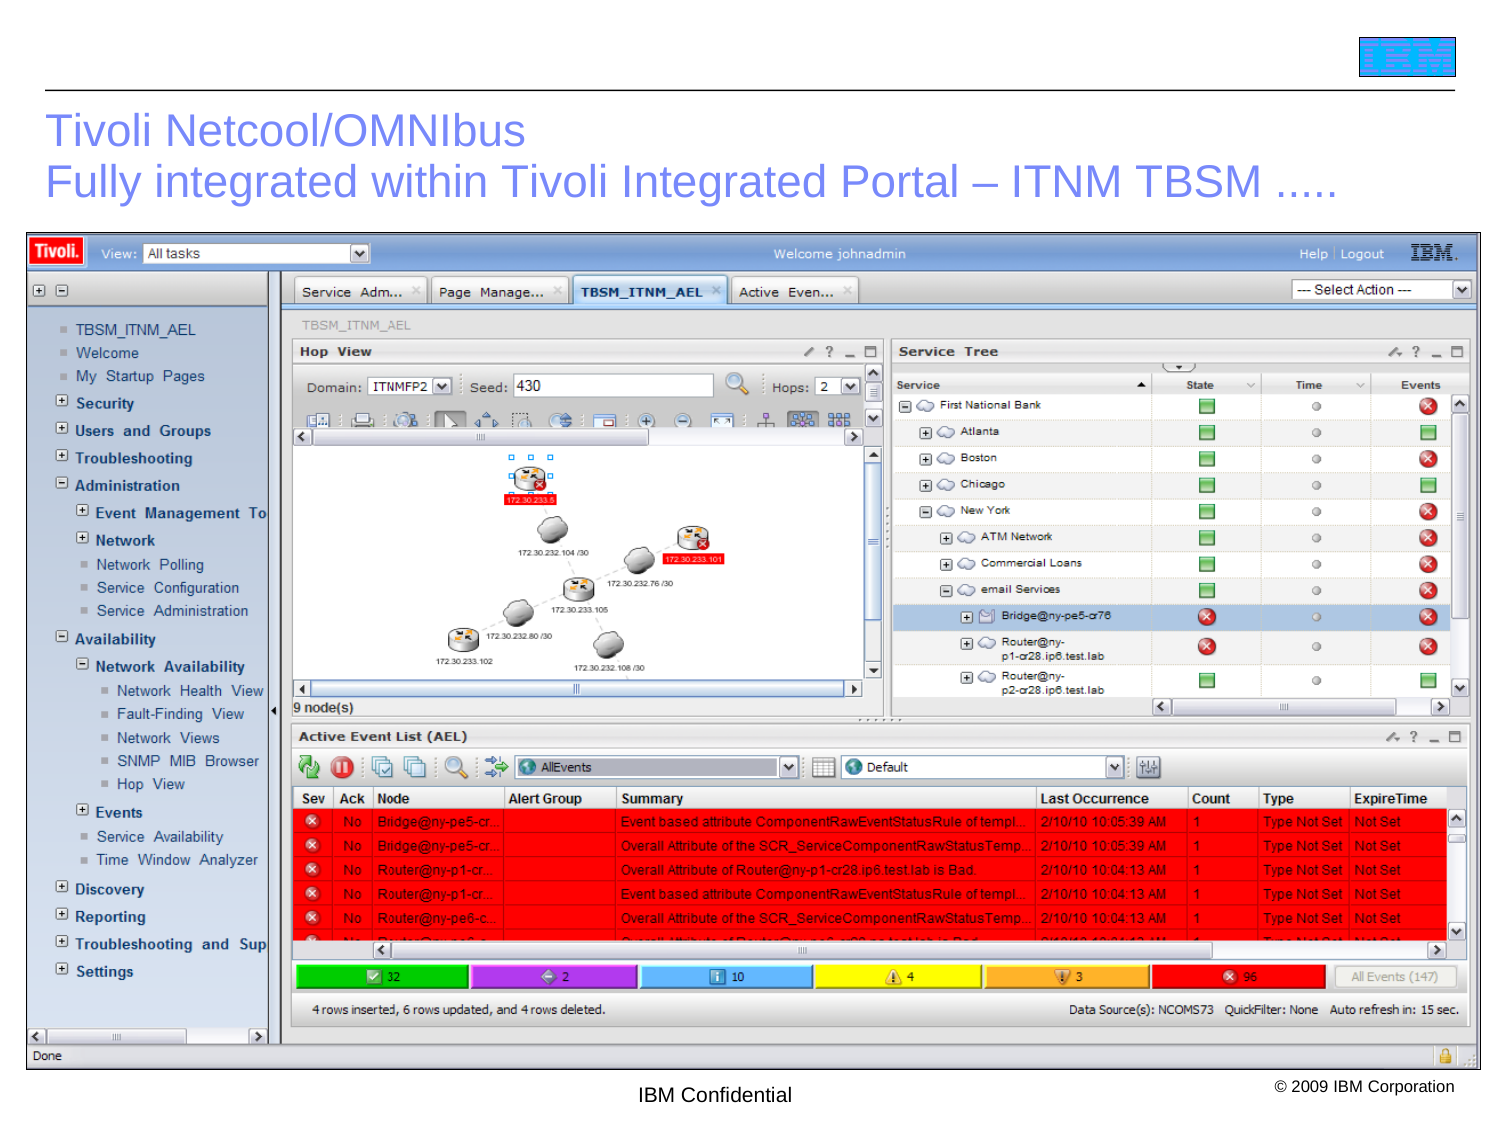

# Tivoli Netcool/OMNIbus Fully integrated within Tivoli Integrated Portal – ITNM TBSM .....